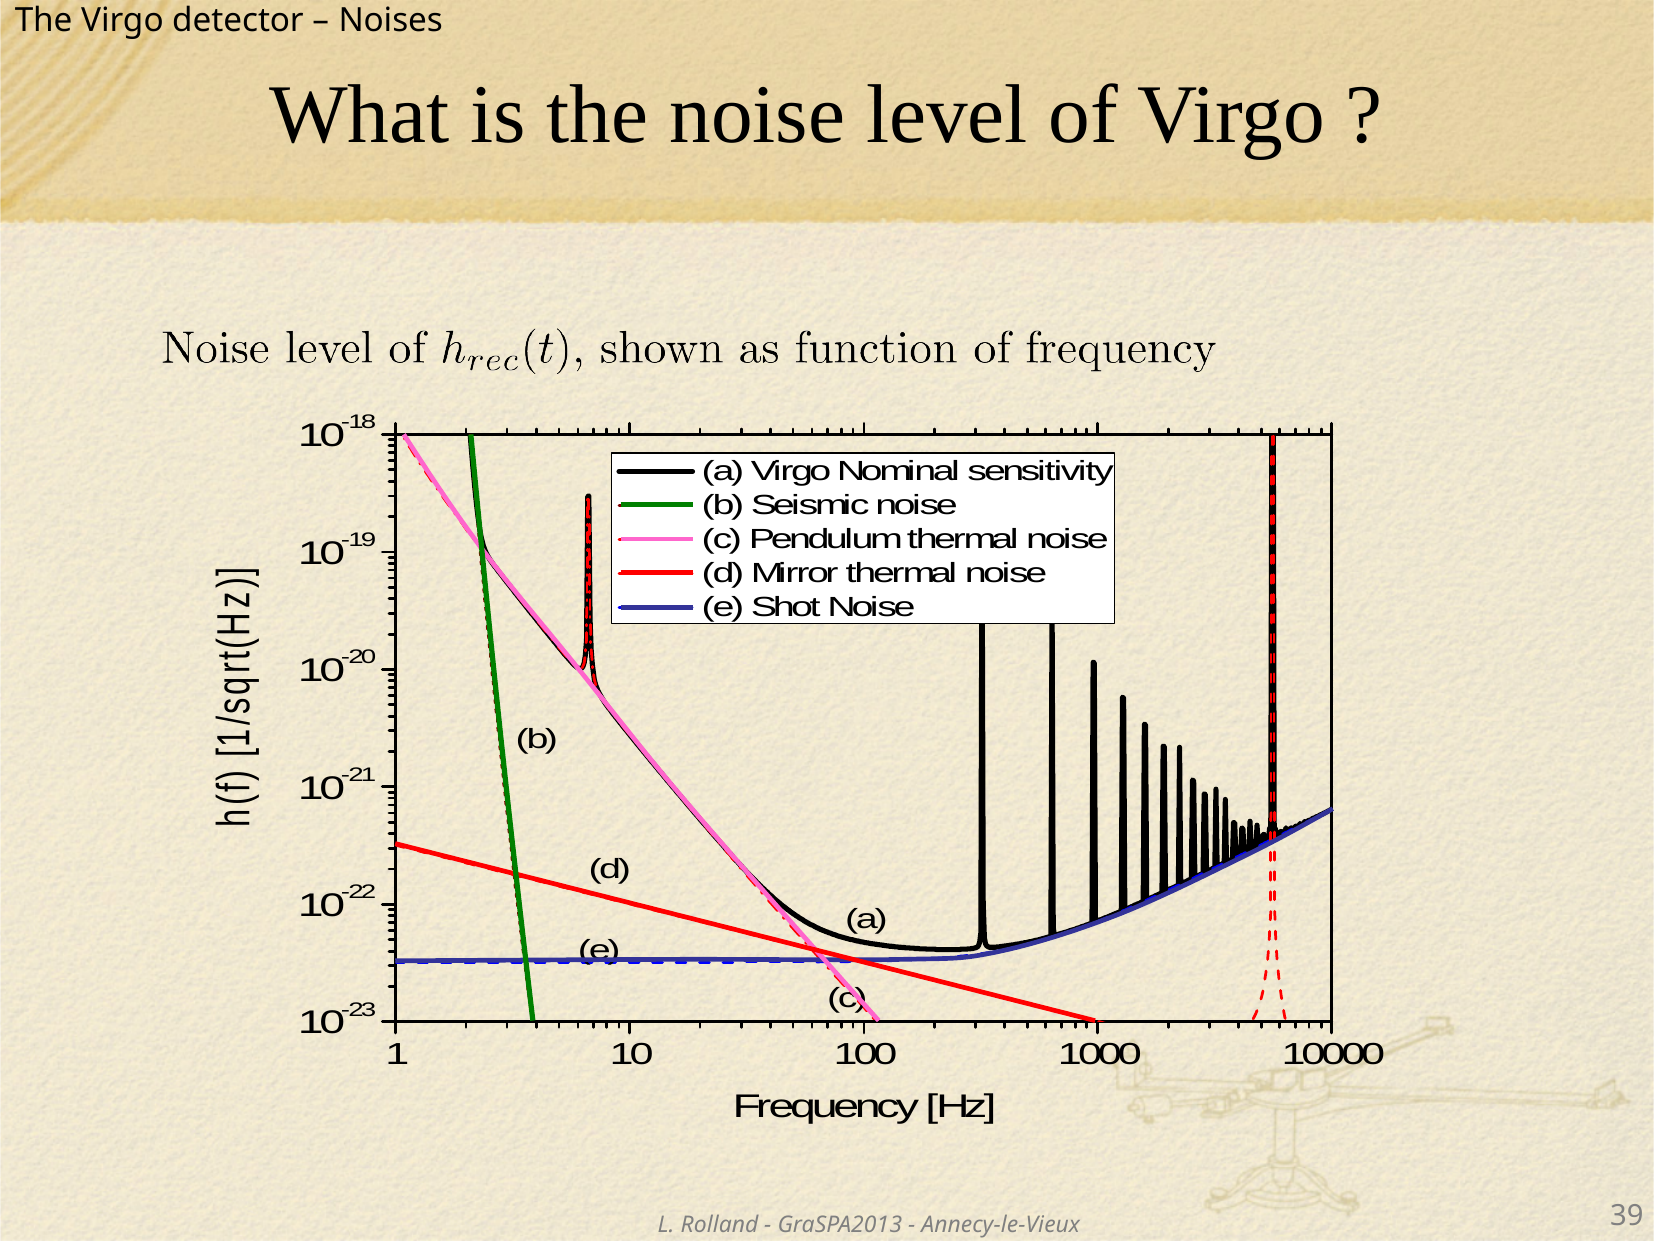

The Virgo detector – Noises
# What is the noise level of Virgo ?